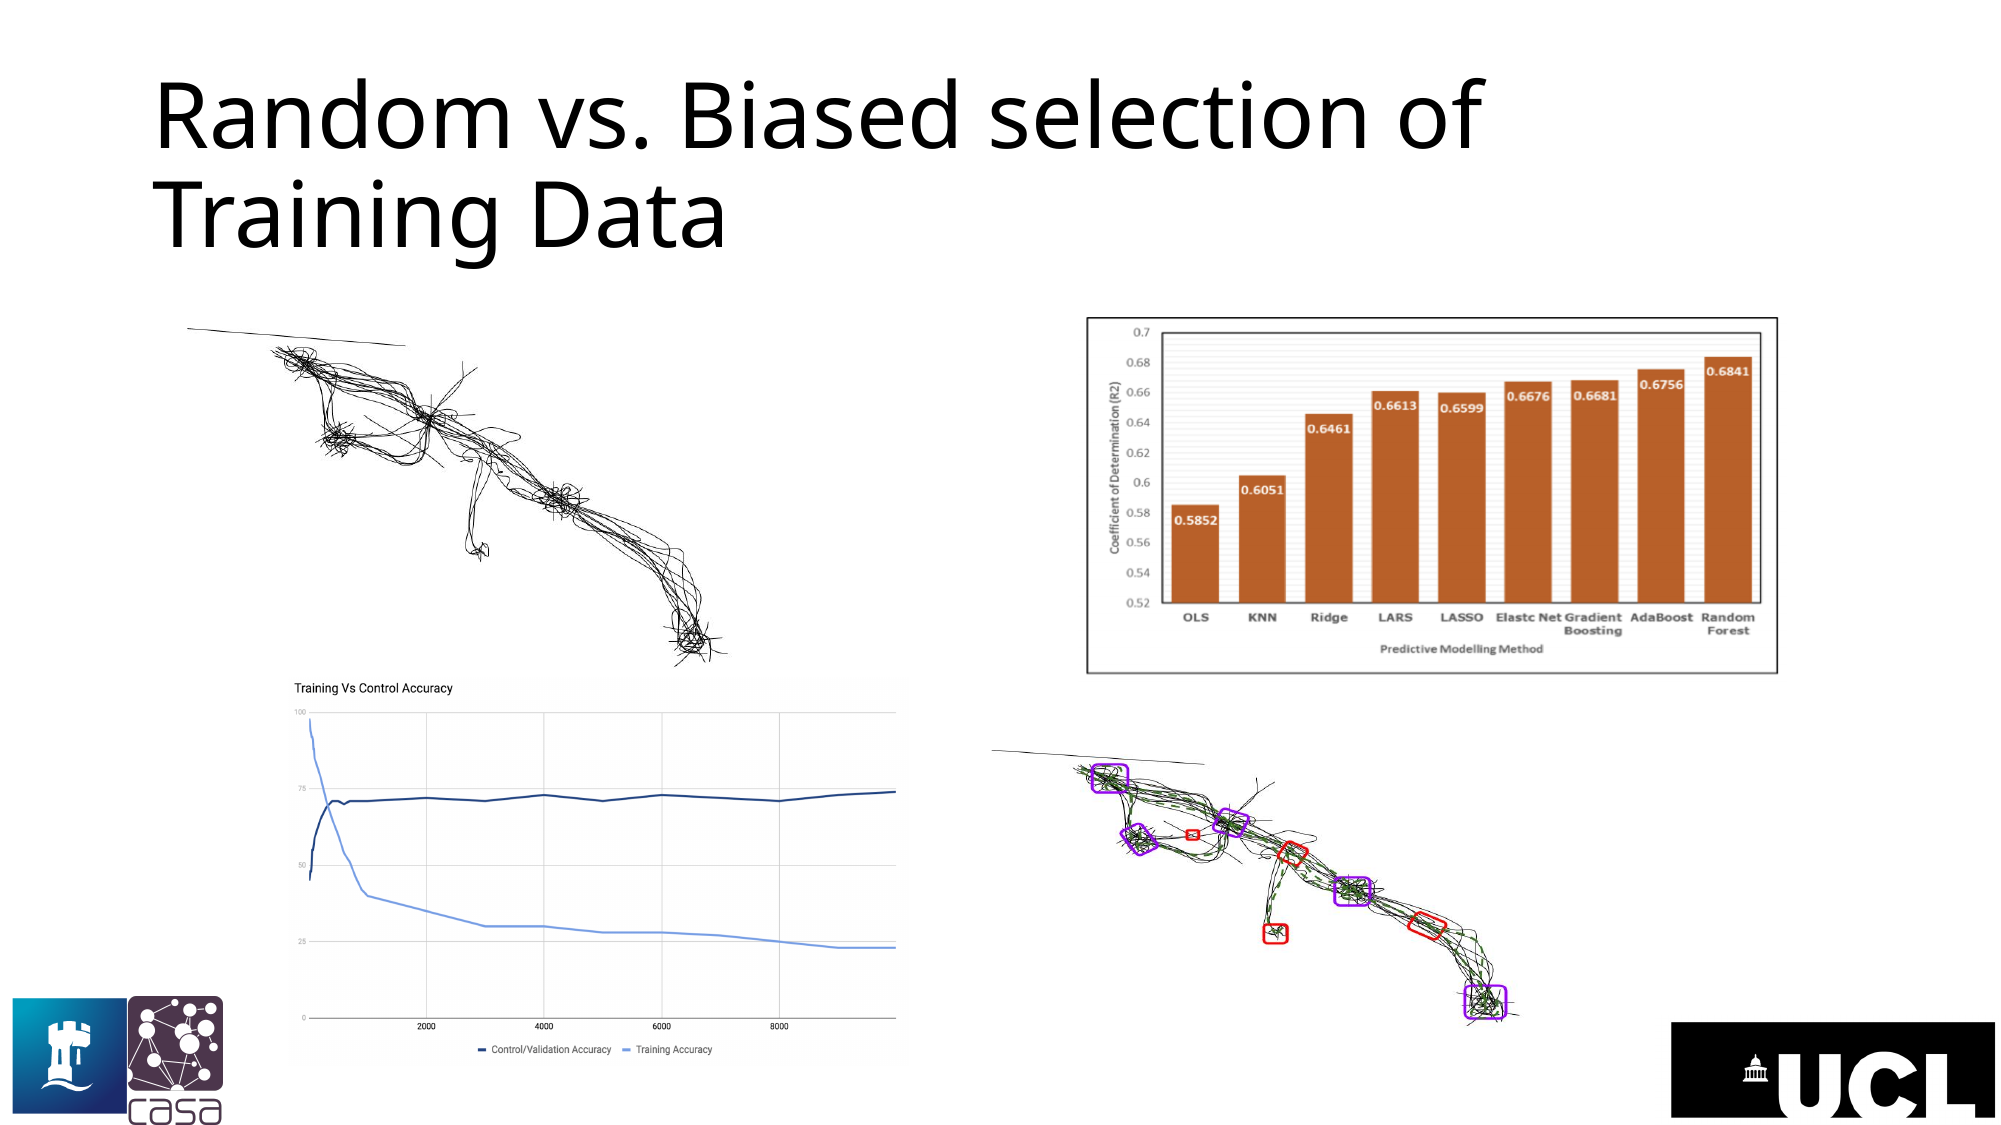

# Random vs. Biased selection of Training Data